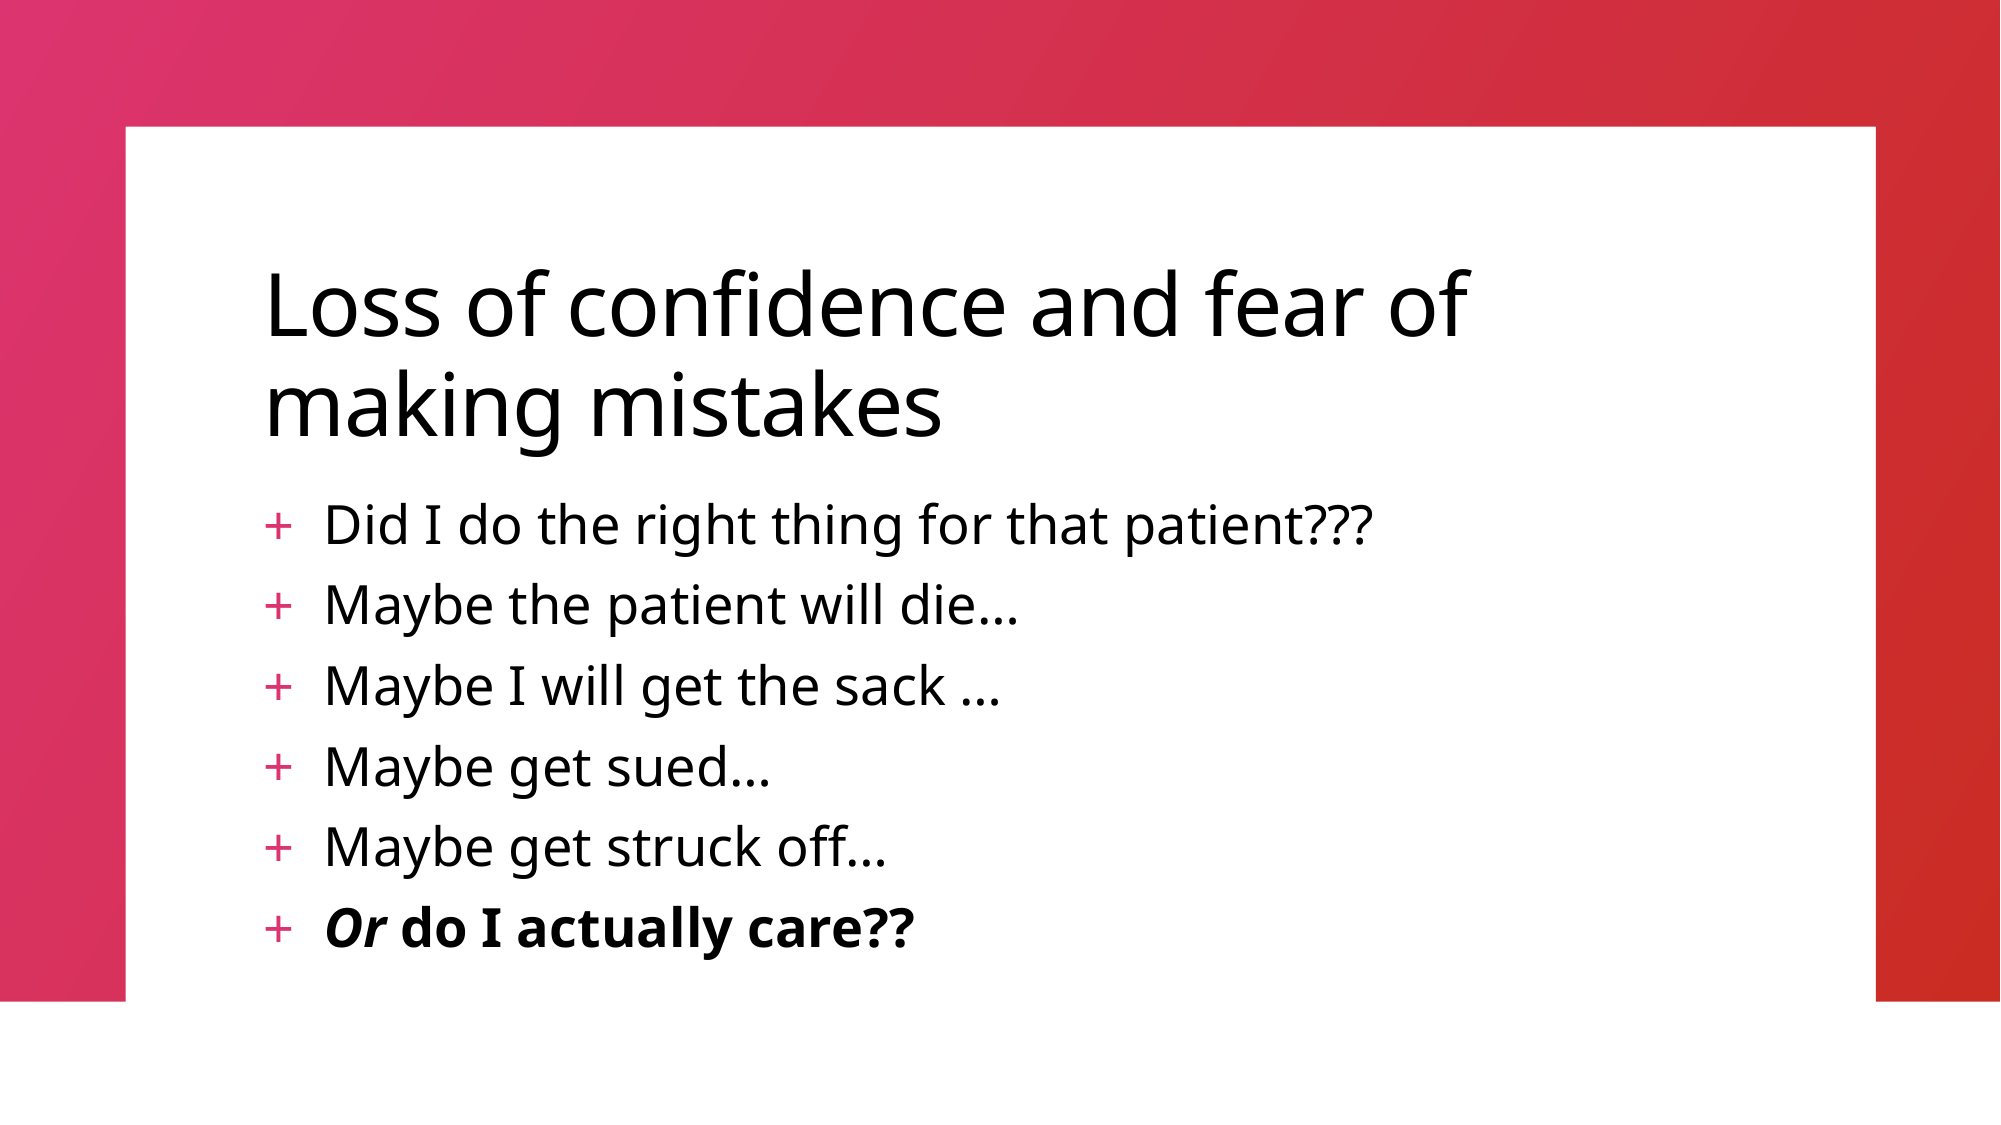

# Loss of confidence and fear of making mistakes
Did I do the right thing for that patient???
Maybe the patient will die…
Maybe I will get the sack …
Maybe get sued…
Maybe get struck off…
Or do I actually care??